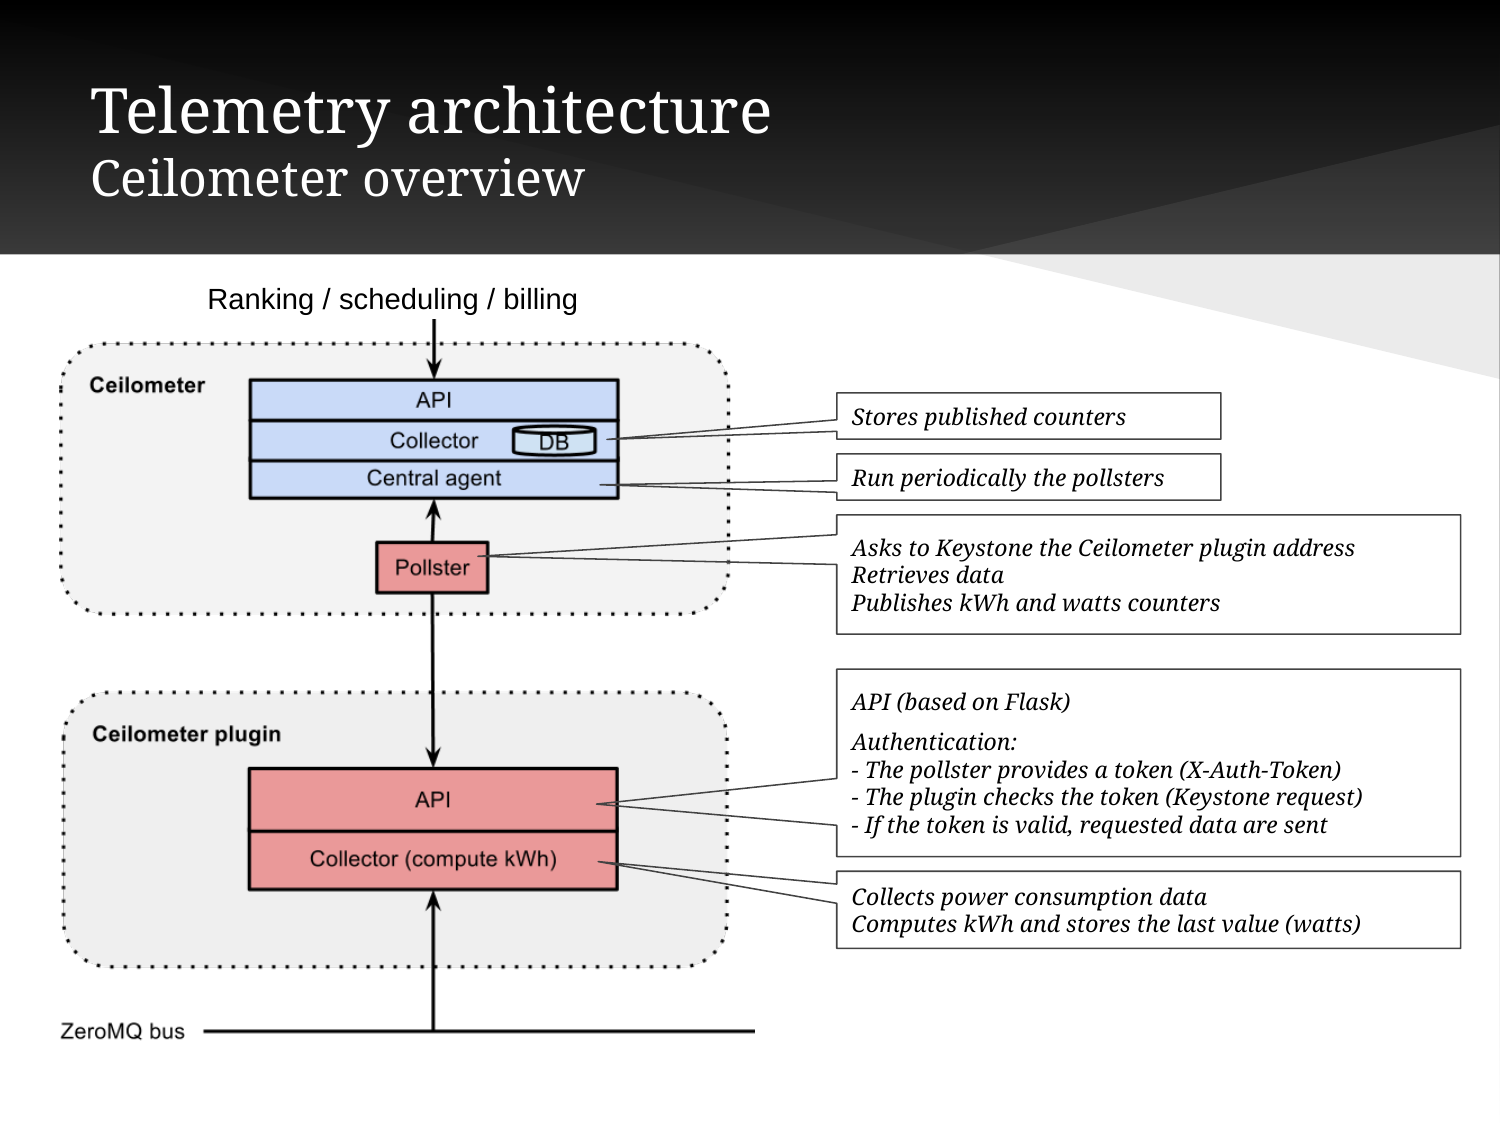

# Telemetry architecture Ceilometer overview
Ranking / scheduling / billing
Stores published counters
Run periodically the pollsters
Asks to Keystone the Ceilometer plugin address
Retrieves data
Publishes kWh and watts counters
API (based on Flask)
Authentication:
- The pollster provides a token (X-Auth-Token)
- The plugin checks the token (Keystone request)
- If the token is valid, requested data are sent
Collects power consumption data
Computes kWh and stores the last value (watts)